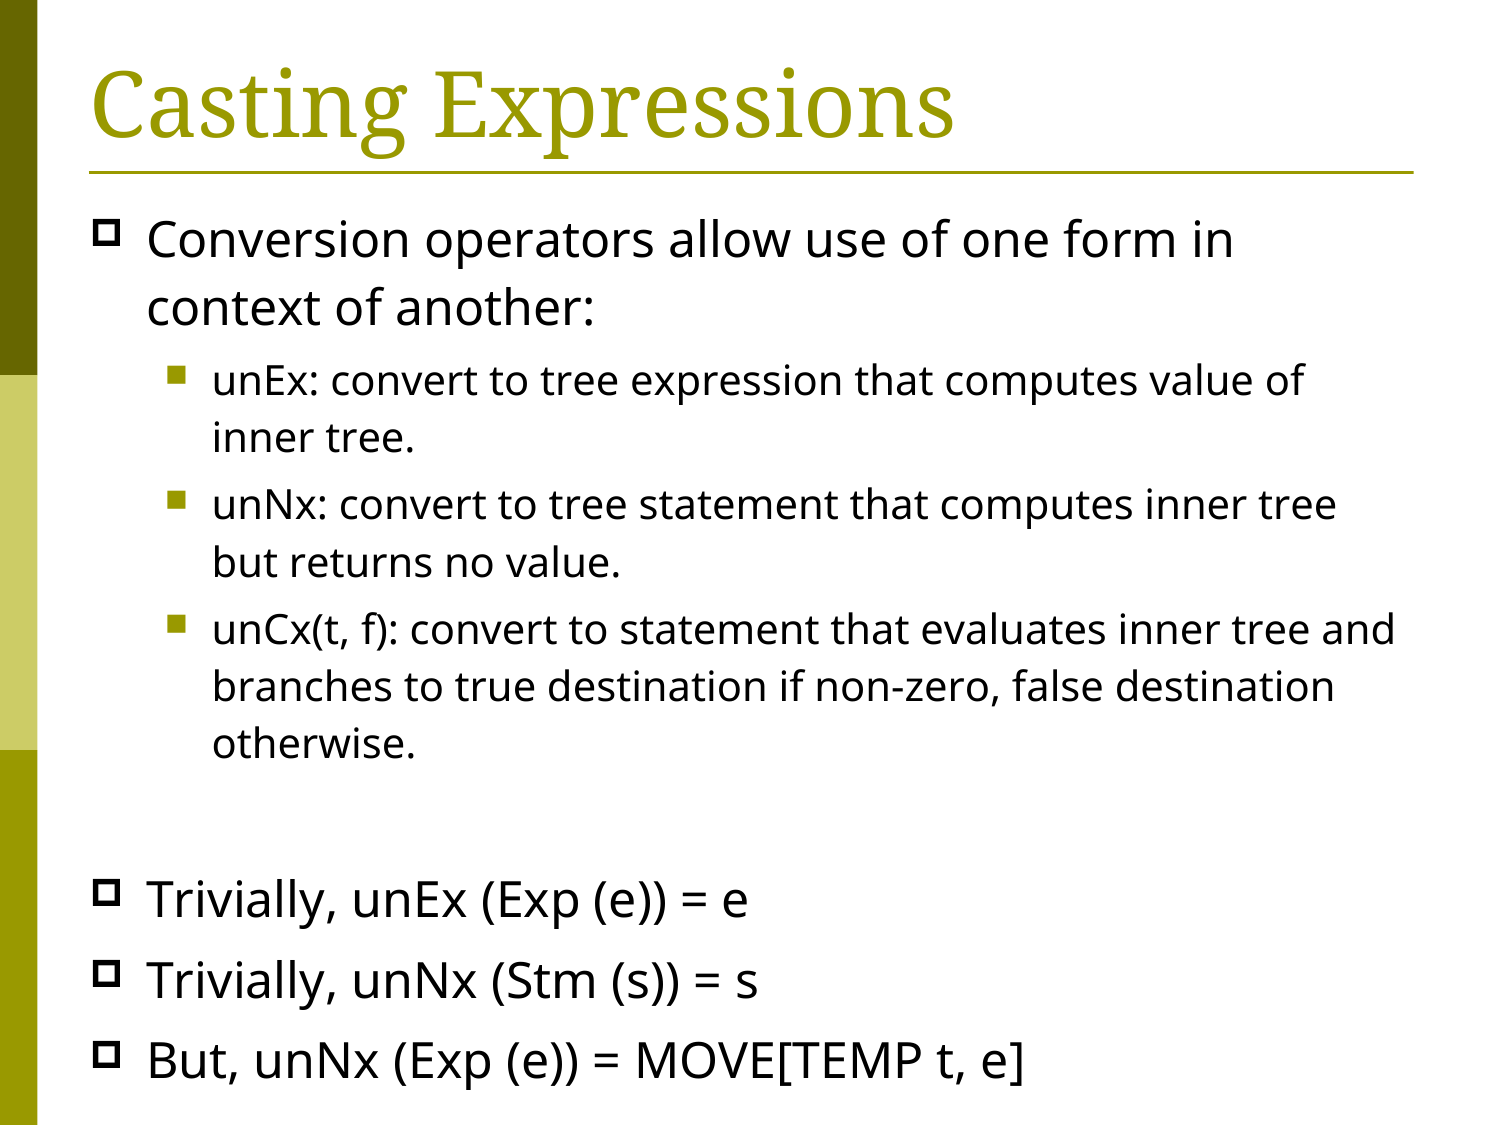

# Casting Expressions
Conversion operators allow use of one form in context of another:
unEx: convert to tree expression that computes value of inner tree.
unNx: convert to tree statement that computes inner tree but returns no value.
unCx(t, f): convert to statement that evaluates inner tree and branches to true destination if non-zero, false destination otherwise.
Trivially, unEx (Exp (e)) = e
Trivially, unNx (Stm (s)) = s
But, unNx (Exp (e)) = MOVE[TEMP t, e]